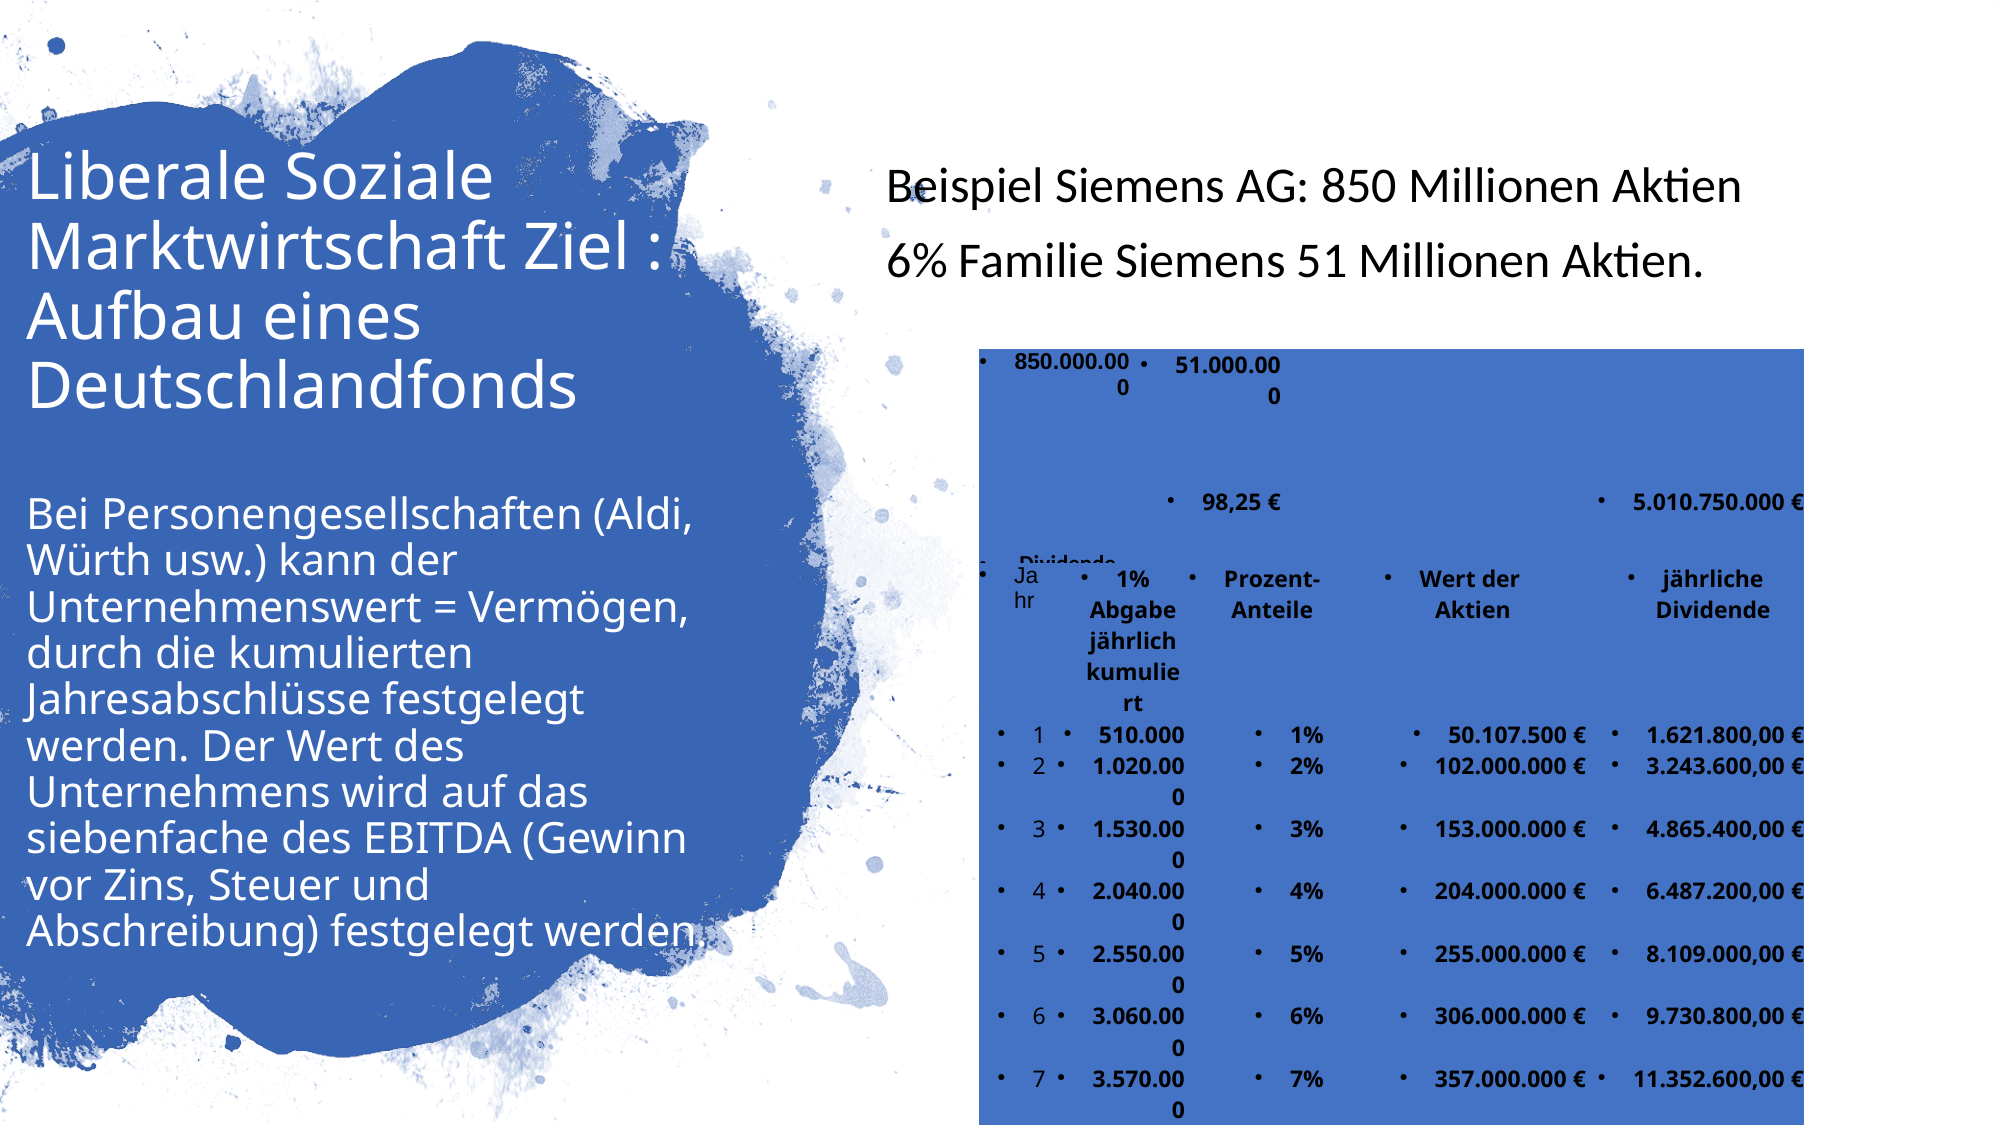

# Liberale Soziale Marktwirtschaft Ziel : Aufbau eines Deutschlandfonds Bei Personengesellschaften (Aldi, Würth usw.) kann der Unternehmenswert = Vermögen, durch die kumulierten Jahresabschlüsse festgelegt werden. Der Wert des Unternehmens wird auf das siebenfache des EBITDA (Gewinn vor Zins, Steuer und Abschreibung) festgelegt werden.
Beispiel Siemens AG: 850 Millionen Aktien
6% Familie Siemens 51 Millionen Aktien.
| 850.000.000 | 51.000.000 | | |
| --- | --- | --- | --- |
| | | | |
| | 98,25 € | | 5.010.750.000 € |
| Dividende | 3,18 € | | 162.180.000 € |
| Jahr | 1% Abgabe jährlich kumuliert | Prozent- Anteile | Wert der Aktien | jährliche Dividende |
| --- | --- | --- | --- | --- |
| 1 | 510.000 | 1% | 50.107.500 € | 1.621.800,00 € |
| 2 | 1.020.000 | 2% | 102.000.000 € | 3.243.600,00 € |
| 3 | 1.530.000 | 3% | 153.000.000 € | 4.865.400,00 € |
| 4 | 2.040.000 | 4% | 204.000.000 € | 6.487.200,00 € |
| 5 | 2.550.000 | 5% | 255.000.000 € | 8.109.000,00 € |
| 6 | 3.060.000 | 6% | 306.000.000 € | 9.730.800,00 € |
| 7 | 3.570.000 | 7% | 357.000.000 € | 11.352.600,00 € |
| 8 | 4.080.000 | 8% | 408.000.000 € | 12.974.400,00 € |
| 9 | 4.590.000 | 9% | 459.000.000 € | 14.596.200,00 € |
| 10 | 5.100.000 | 10% | 510.000.000 € | 16.218.000,00 € |
| 11 | 5.610.000 | 11% | 561.000.000 € | 17.839.800,00 € |